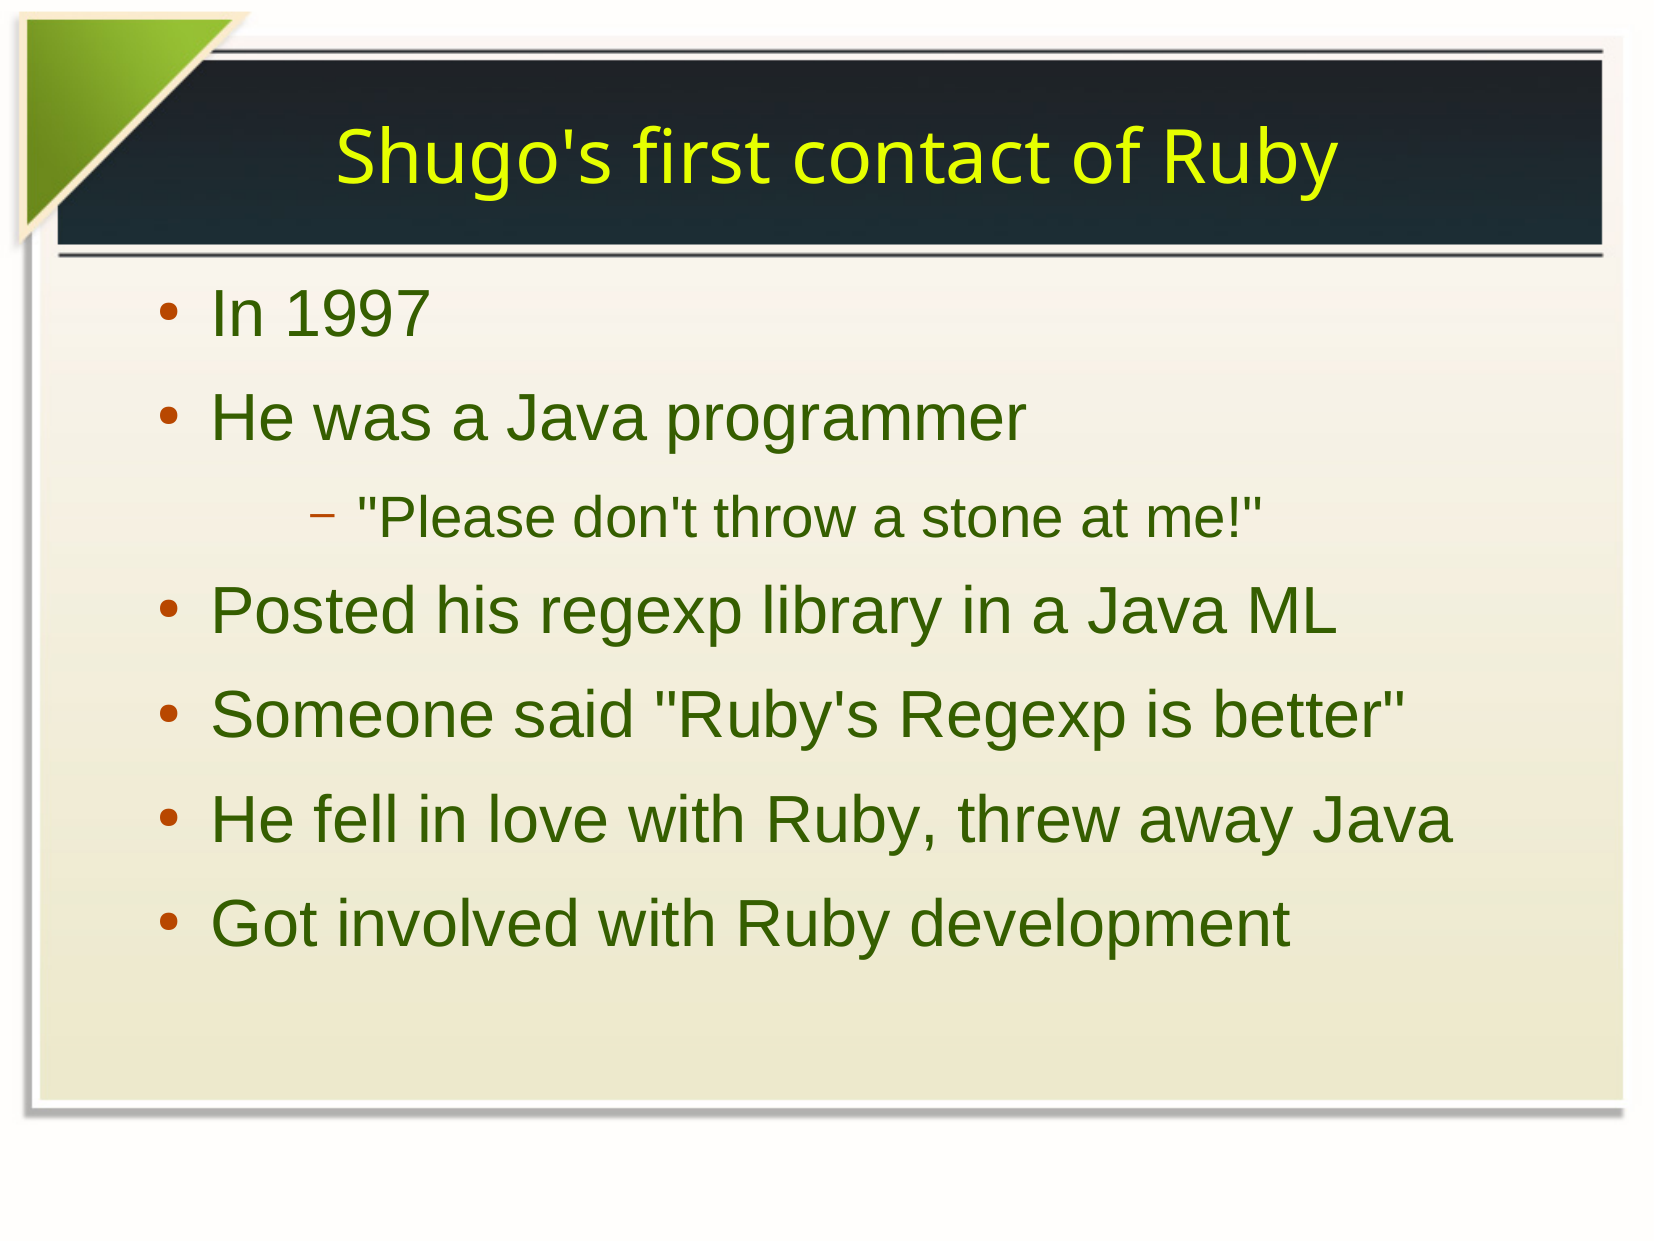

# Shugo's first contact of Ruby
In 1997
He was a Java programmer
"Please don't throw a stone at me!"
Posted his regexp library in a Java ML
Someone said "Ruby's Regexp is better"
He fell in love with Ruby, threw away Java
Got involved with Ruby development